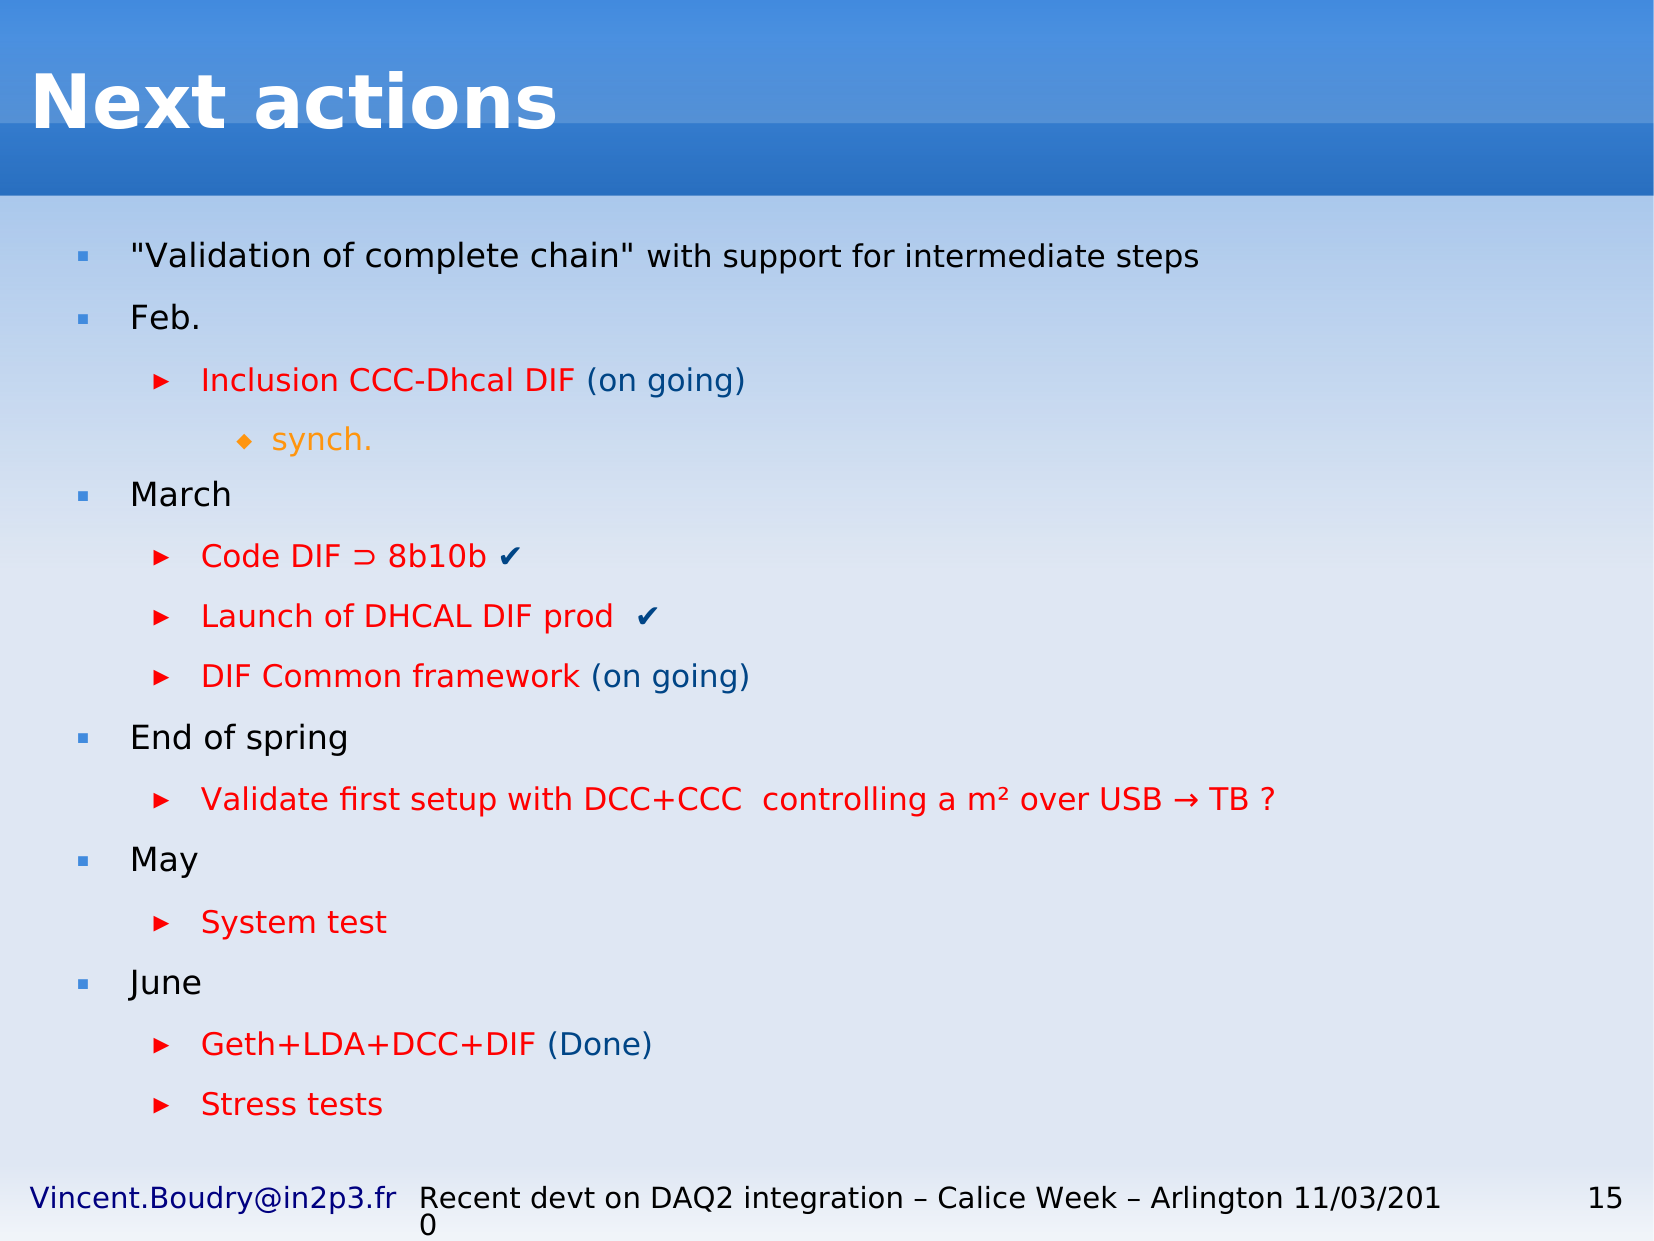

# Next actions
"Validation of complete chain" with support for intermediate steps
Feb.
Inclusion CCC-Dhcal DIF (on going)
synch.
March
Code DIF ⊃ 8b10b ✔
Launch of DHCAL DIF prod ✔
DIF Common framework (on going)
End of spring
Validate first setup with DCC+CCC  controlling a m² over USB → TB ?
May
System test
June
Geth+LDA+DCC+DIF (Done)
Stress tests
Recent devt on DAQ2 integration – Calice Week – Arlington 11/03/2010
15